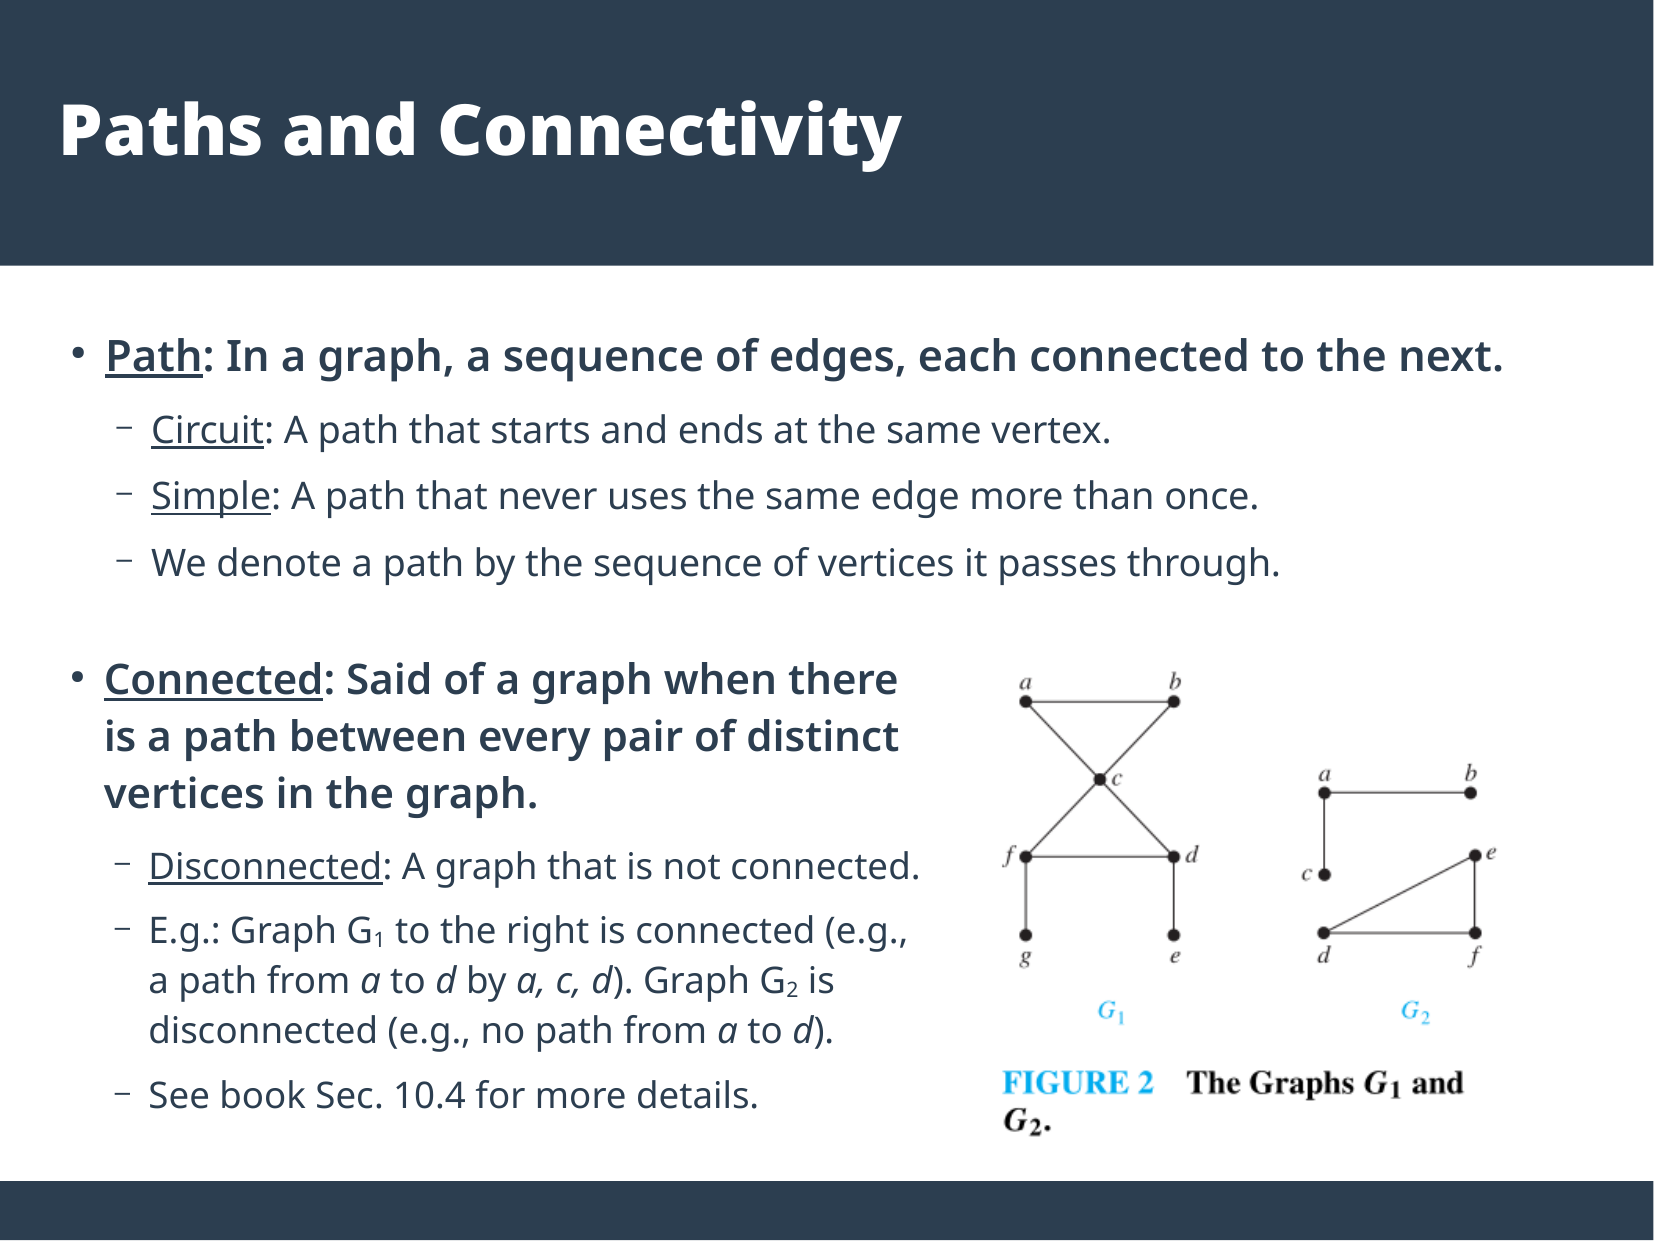

# Paths and Connectivity
Path: In a graph, a sequence of edges, each connected to the next.
Circuit: A path that starts and ends at the same vertex.
Simple: A path that never uses the same edge more than once.
We denote a path by the sequence of vertices it passes through.
Connected: Said of a graph when there is a path between every pair of distinct vertices in the graph.
Disconnected: A graph that is not connected.
E.g.: Graph G1 to the right is connected (e.g., a path from a to d by a, c, d). Graph G2 is disconnected (e.g., no path from a to d).
See book Sec. 10.4 for more details.